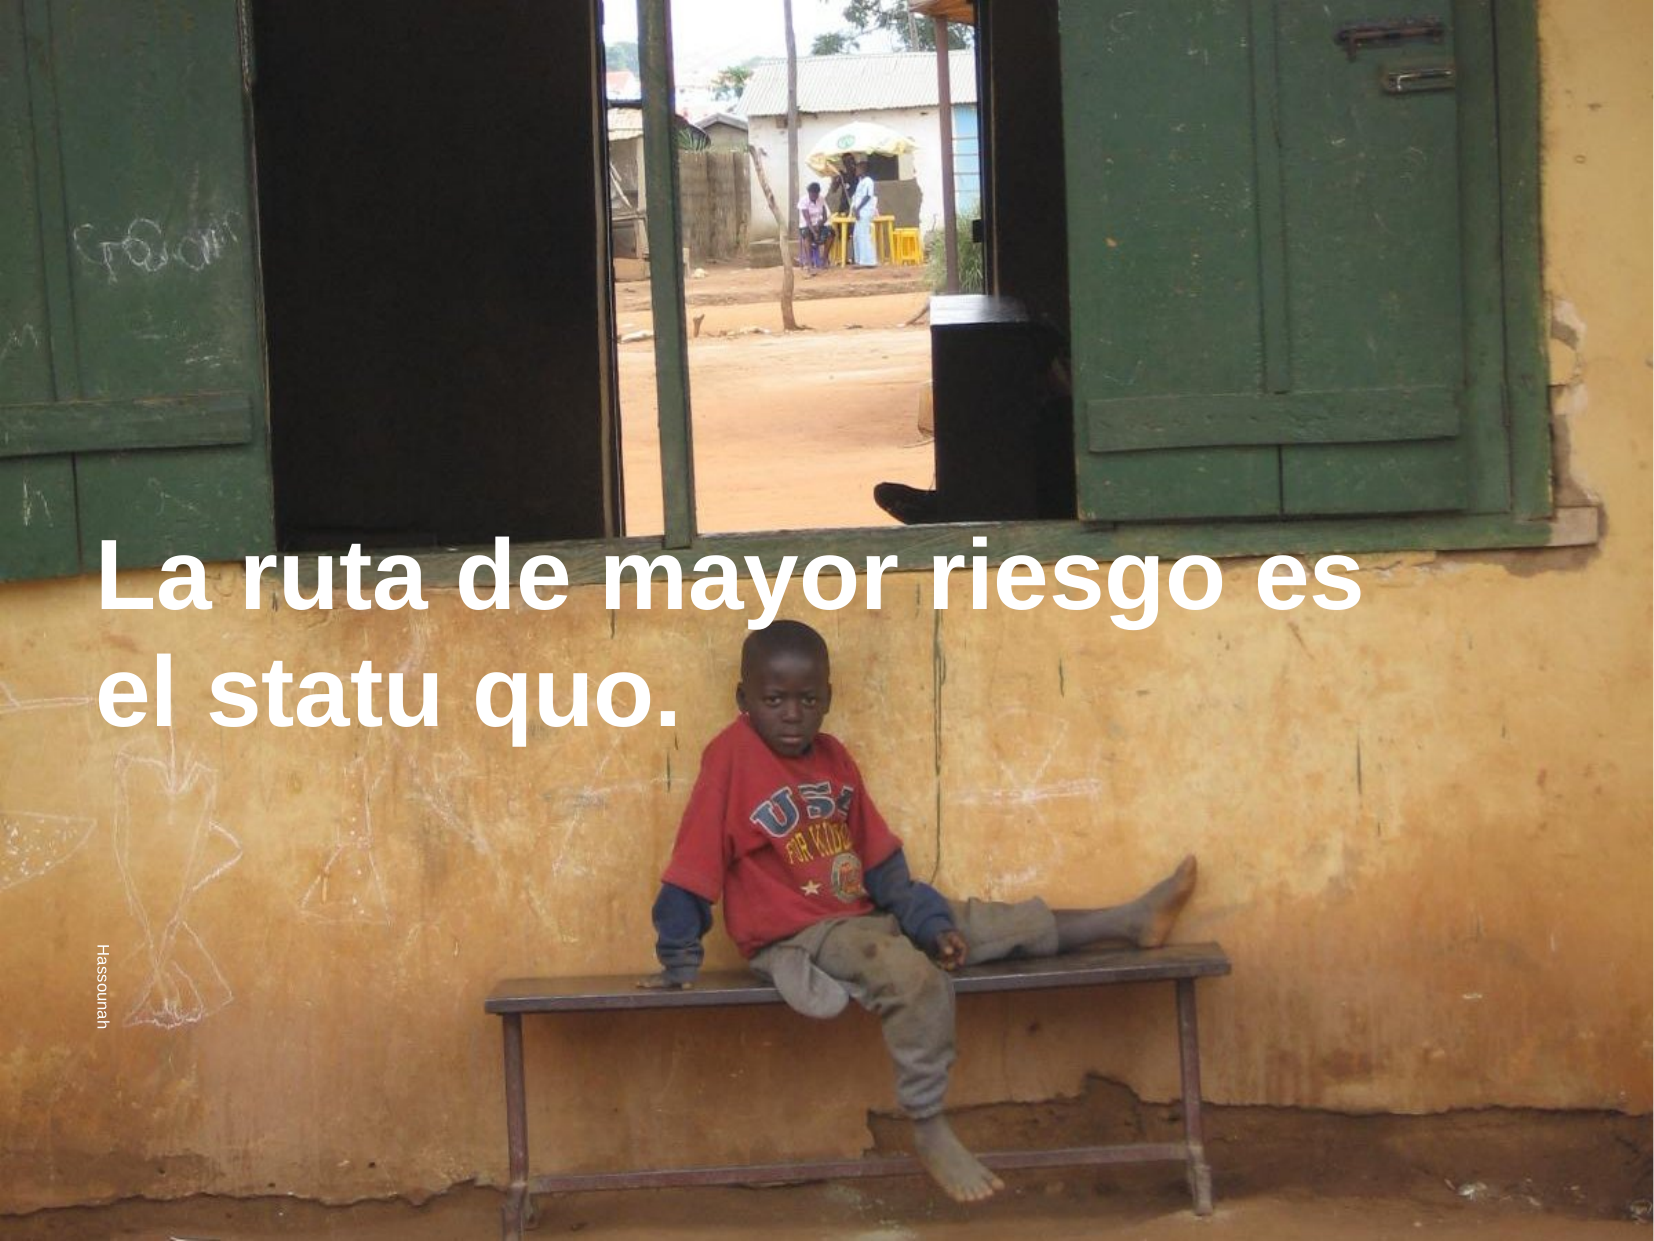

# La ruta de mayor riesgo es el statu quo.
Hassounah